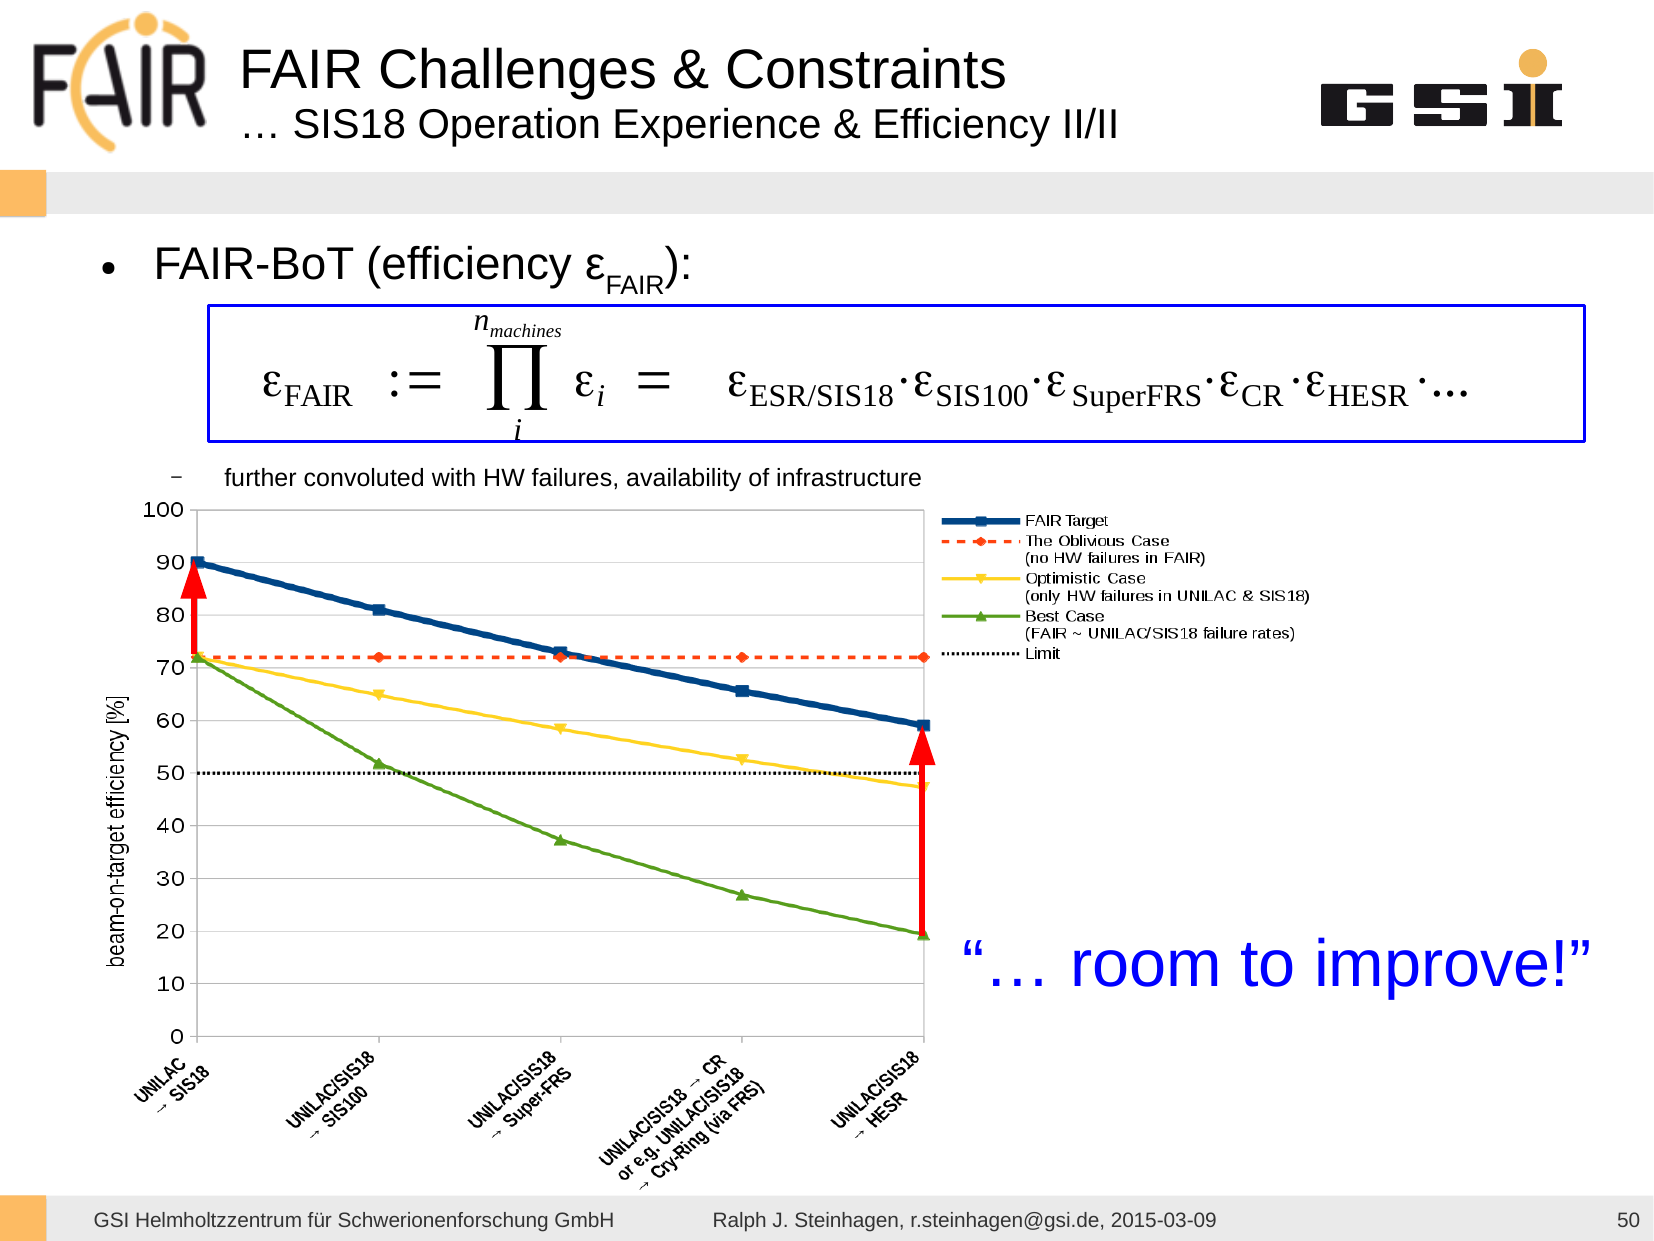

# FAIR Challenges & Constraints … SIS18 Operation Experience & Efficiency II/II
FAIR-BoT (efficiency εFAIR):
further convoluted with HW failures, availability of infrastructure
“… room to improve!”